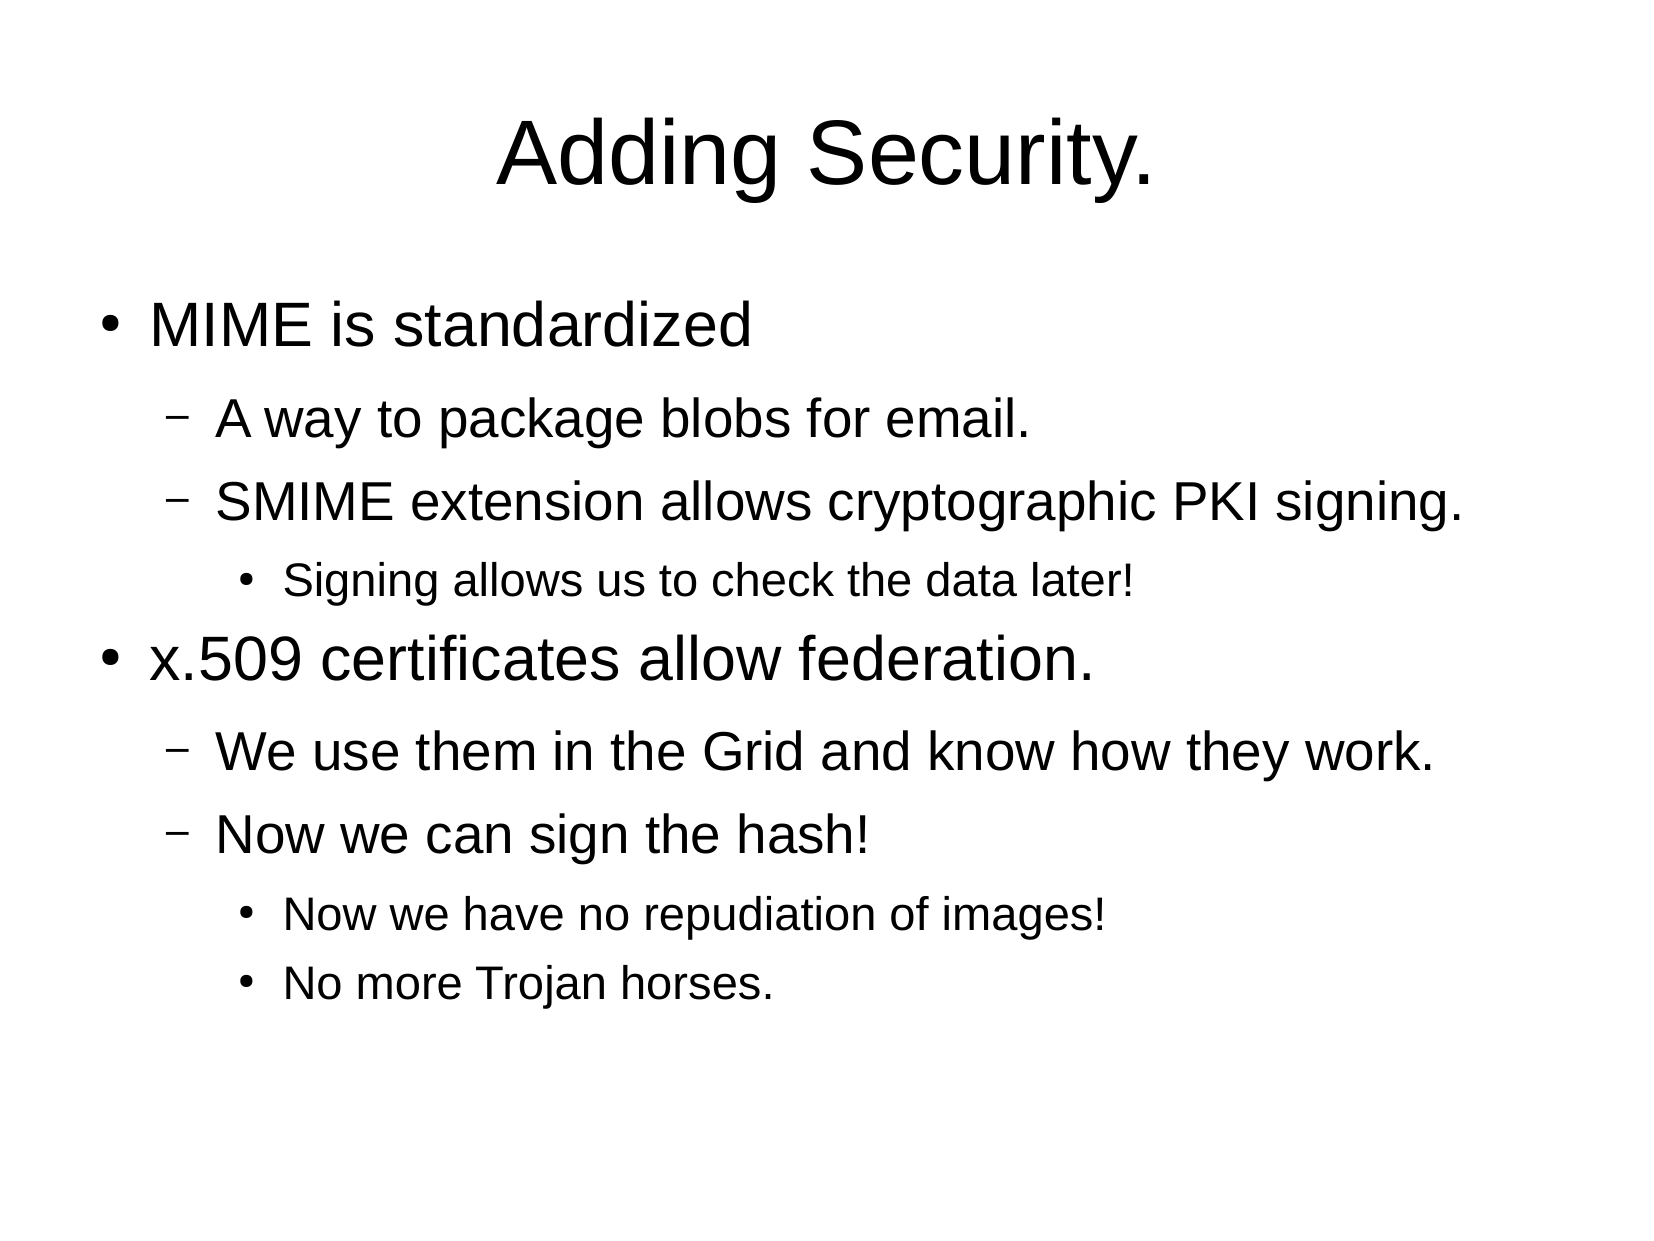

# Adding Security.
MIME is standardized
A way to package blobs for email.
SMIME extension allows cryptographic PKI signing.
Signing allows us to check the data later!
x.509 certificates allow federation.
We use them in the Grid and know how they work.
Now we can sign the hash!
Now we have no repudiation of images!
No more Trojan horses.